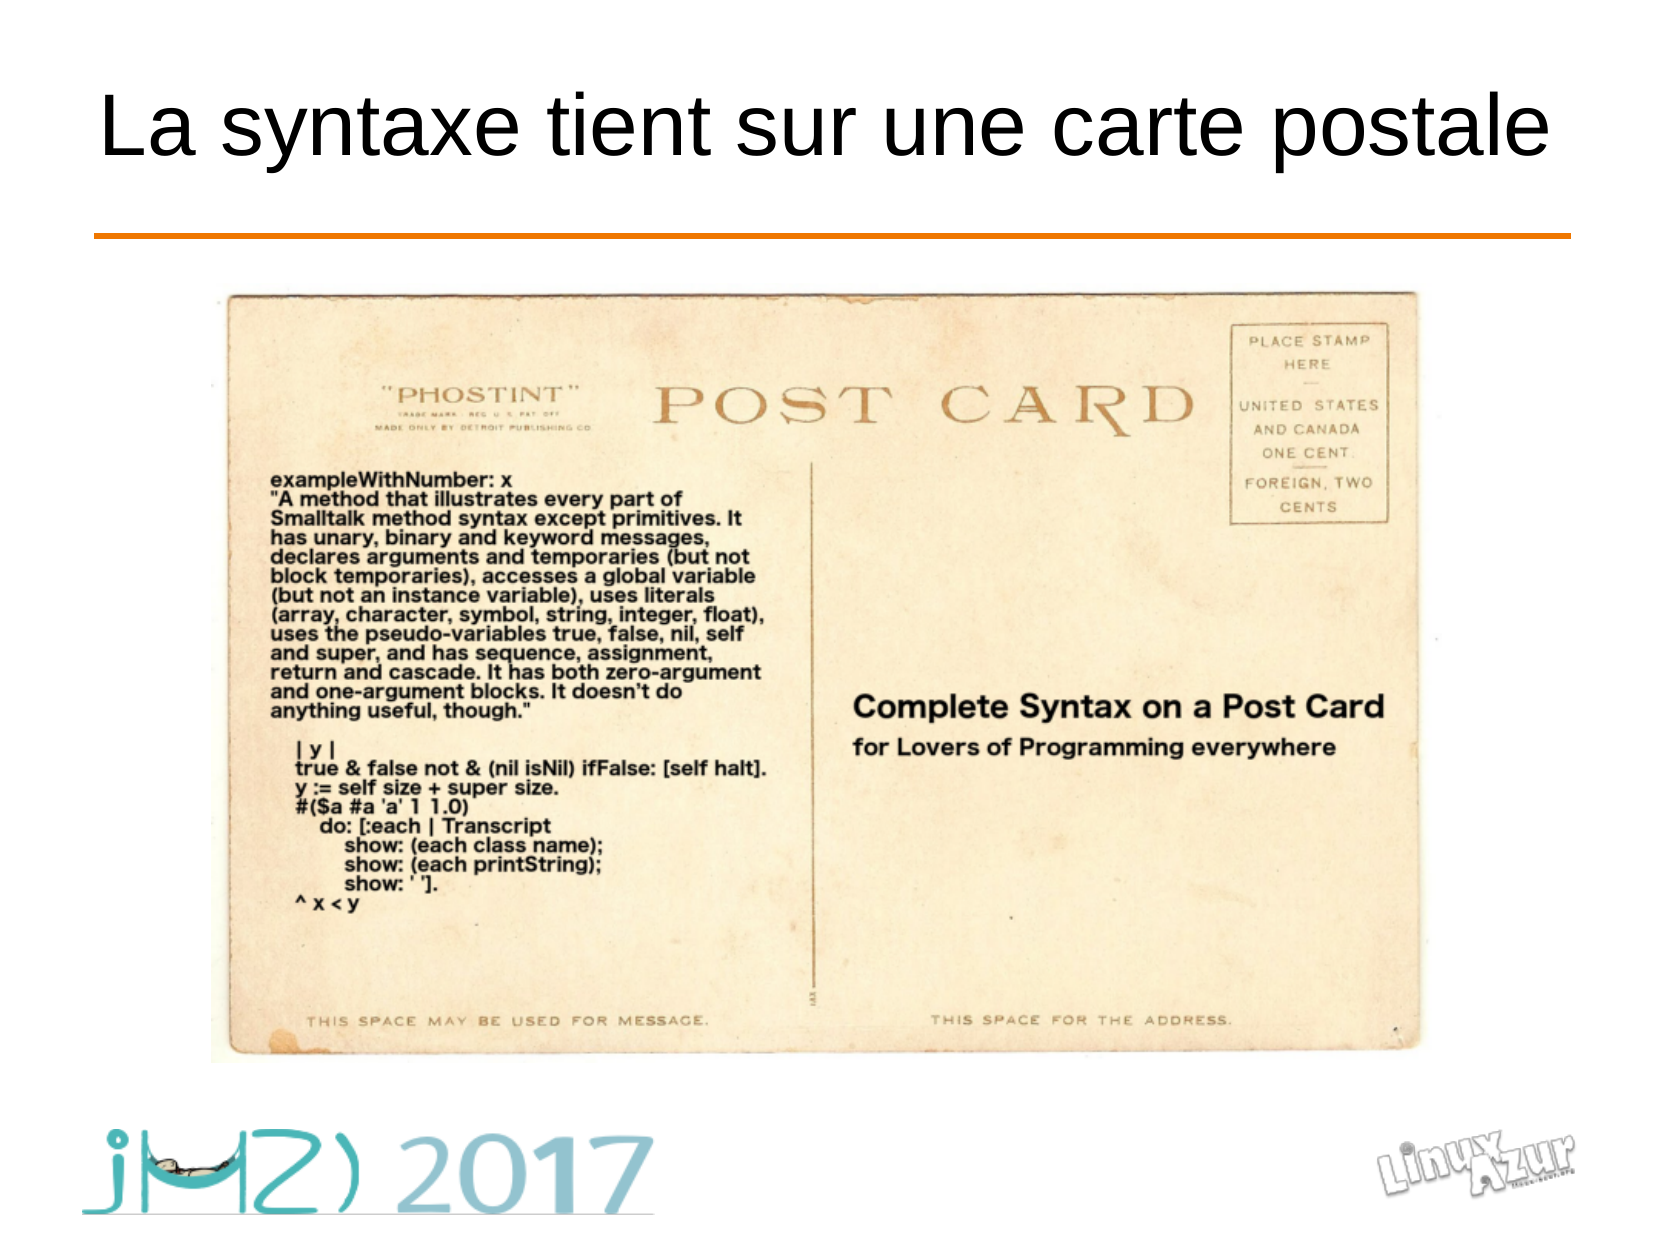

# La syntaxe tient sur une carte postale